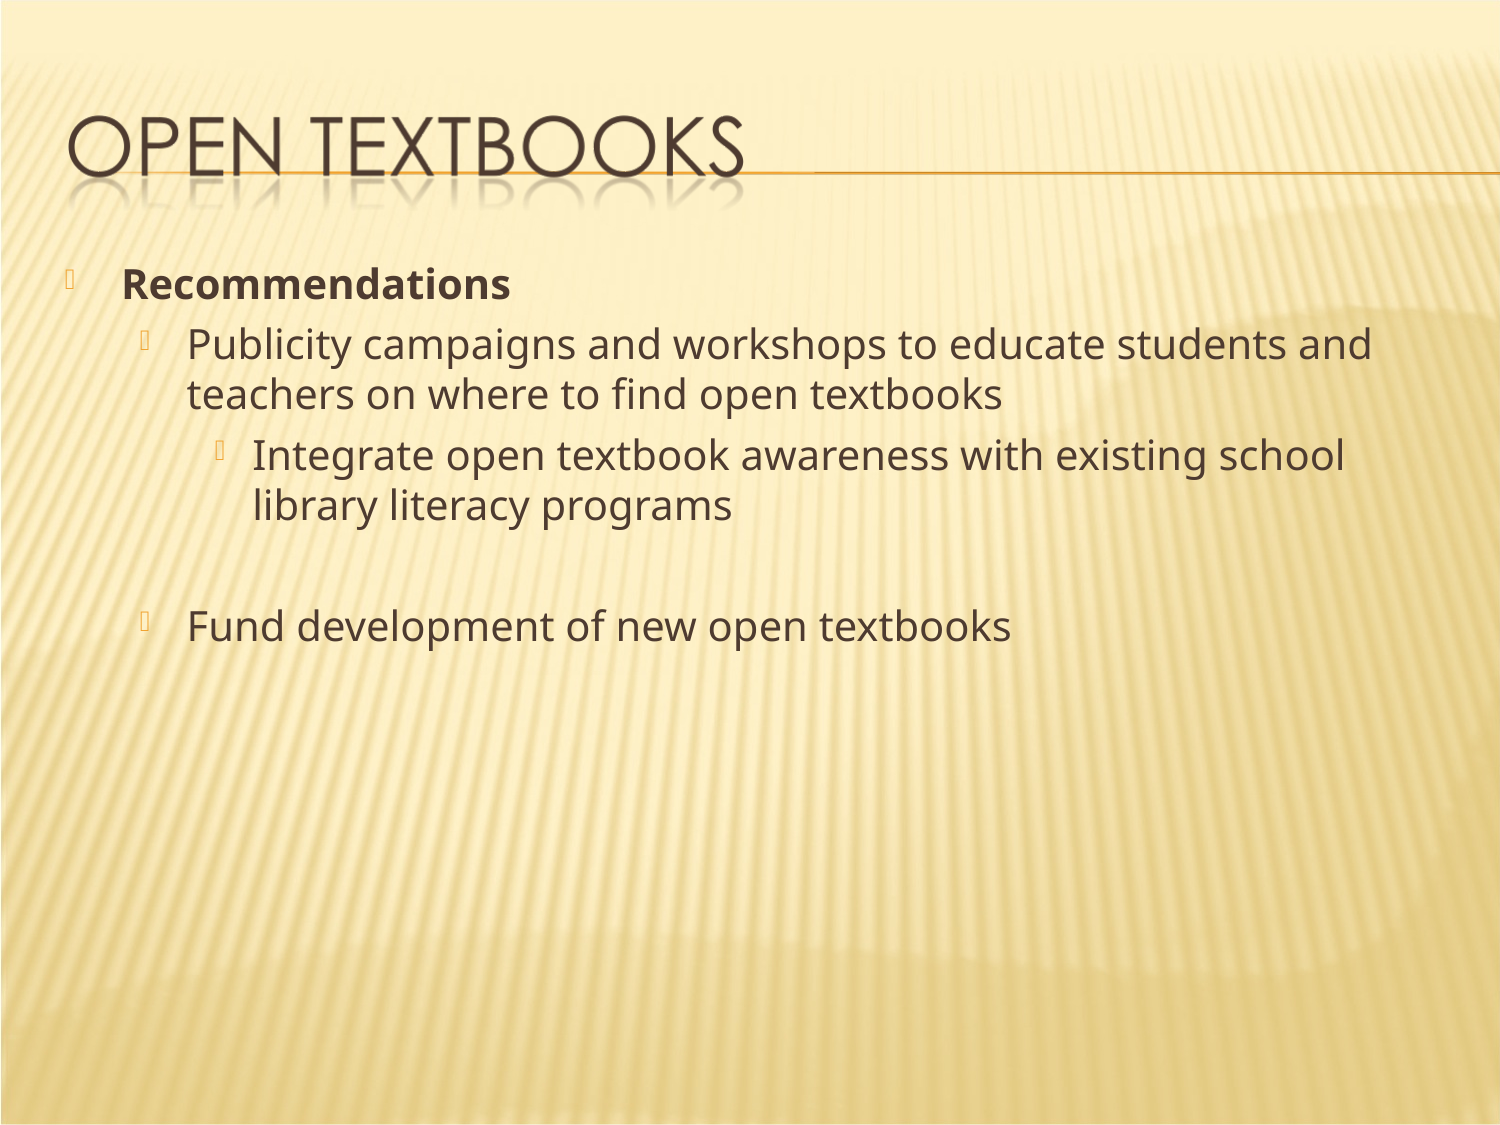

# Recommendations
Publicity campaigns and workshops to educate students and teachers on where to find open textbooks
Integrate open textbook awareness with existing school library literacy programs
Fund development of new open textbooks